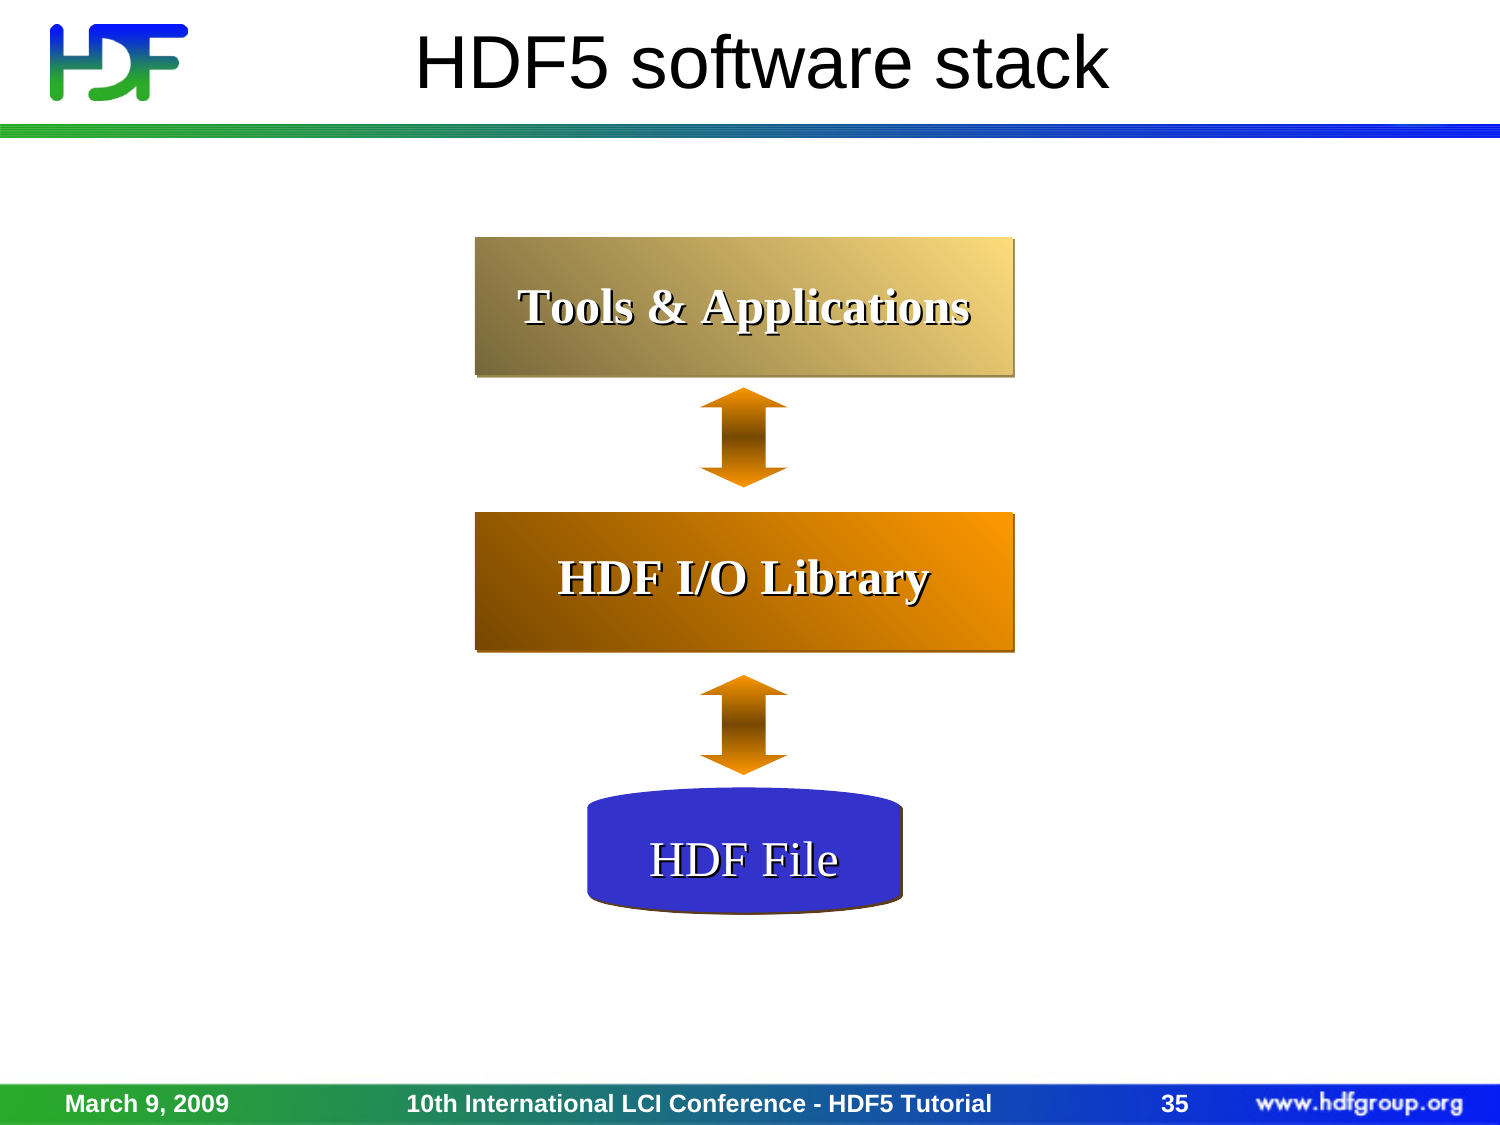

# HDF5 software stack
Tools & Applications
HDF I/O Library
HDF File
March 9, 2009
10th International LCI Conference - HDF5 Tutorial